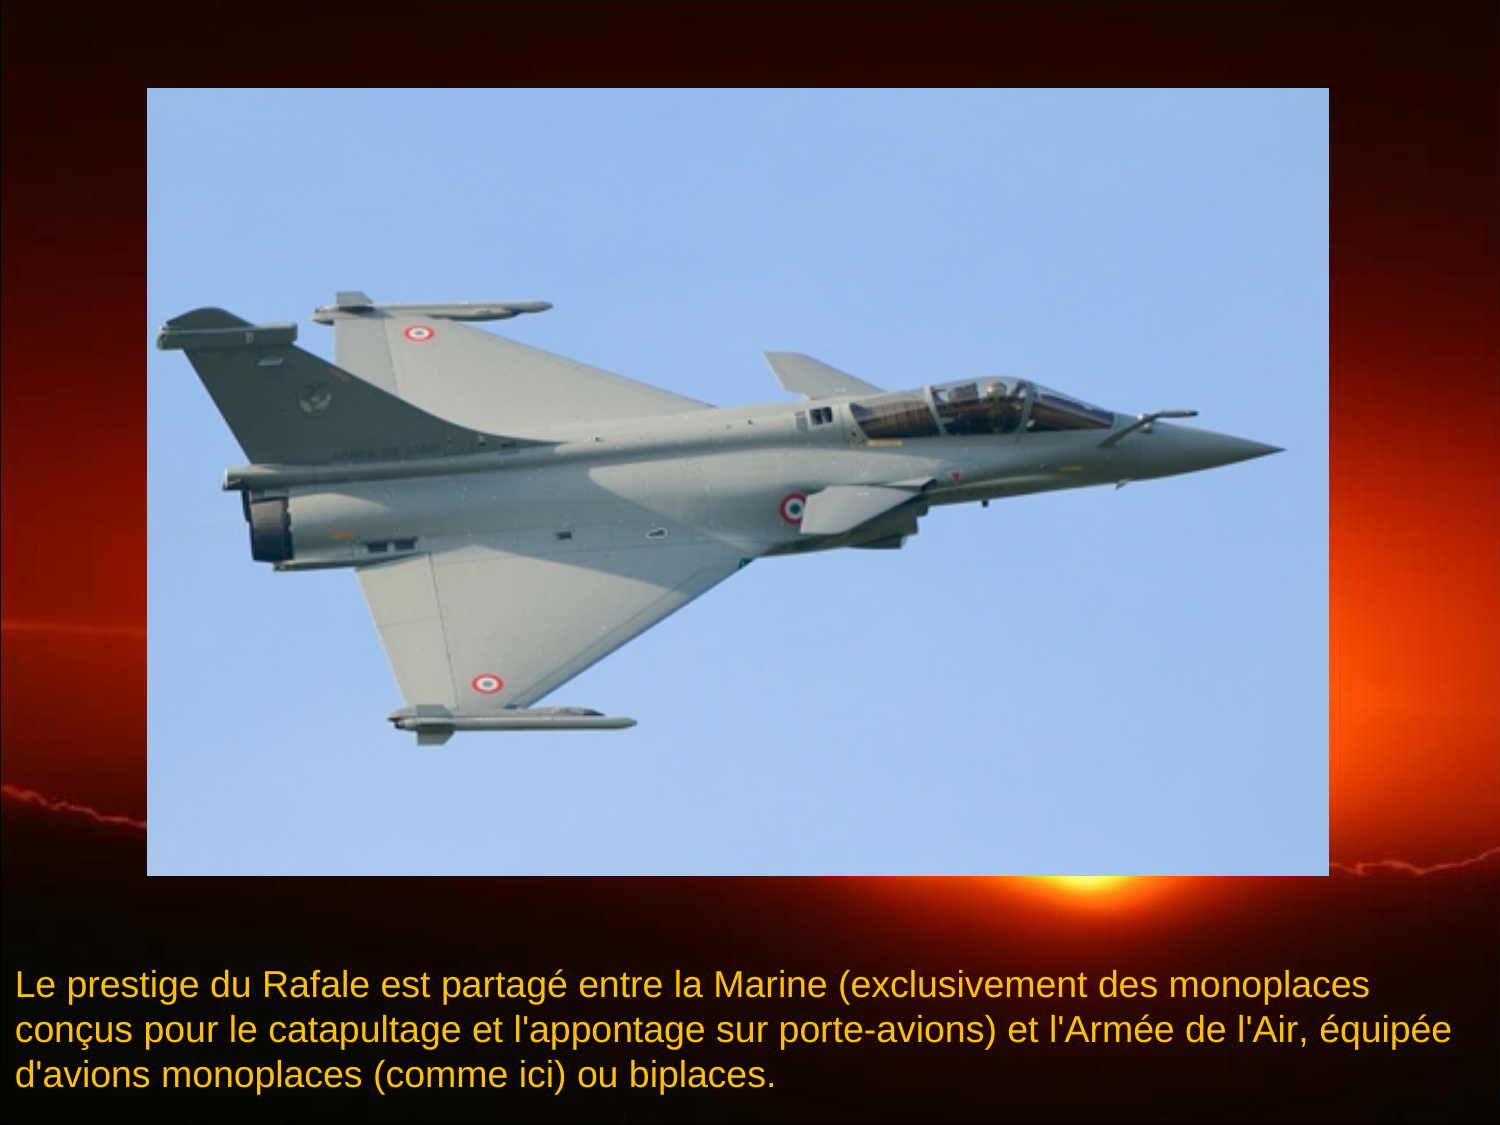

Le prestige du Rafale est partagé entre la Marine (exclusivement des monoplaces conçus pour le catapultage et l'appontage sur porte-avions) et l'Armée de l'Air, équipée d'avions monoplaces (comme ici) ou biplaces.